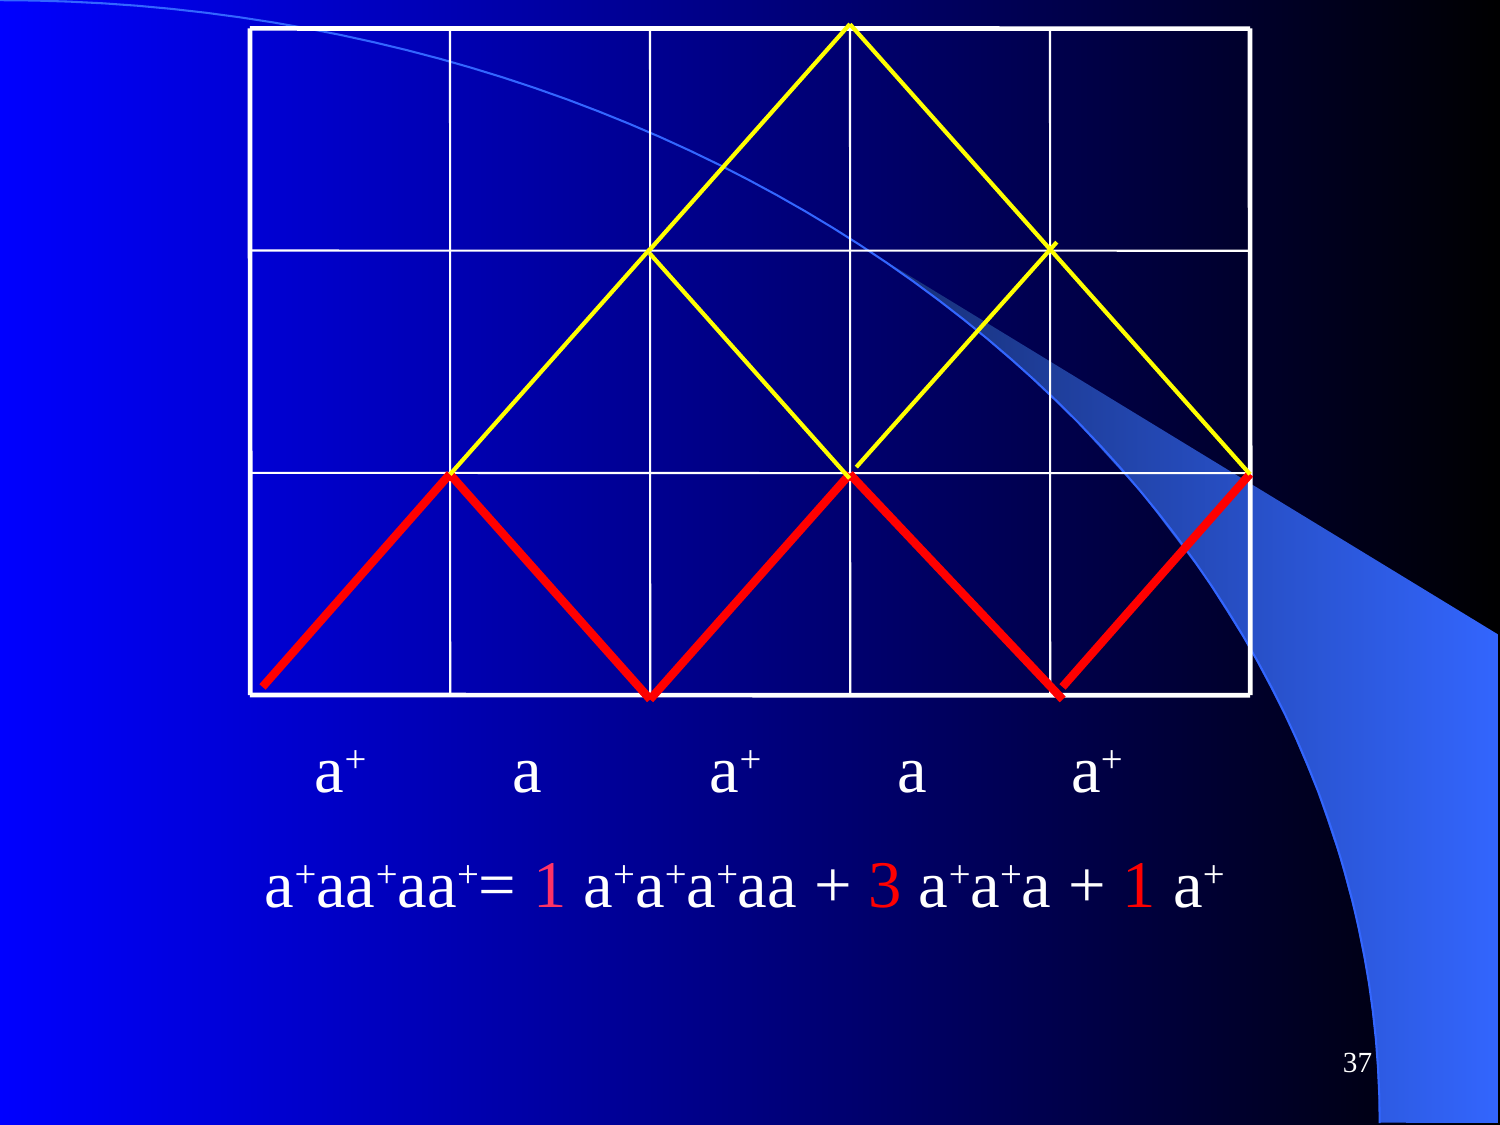

a+ a a+ a a+
a+aa+aa+= 1 a+a+a+aa + 3 a+a+a + 1 a+
37